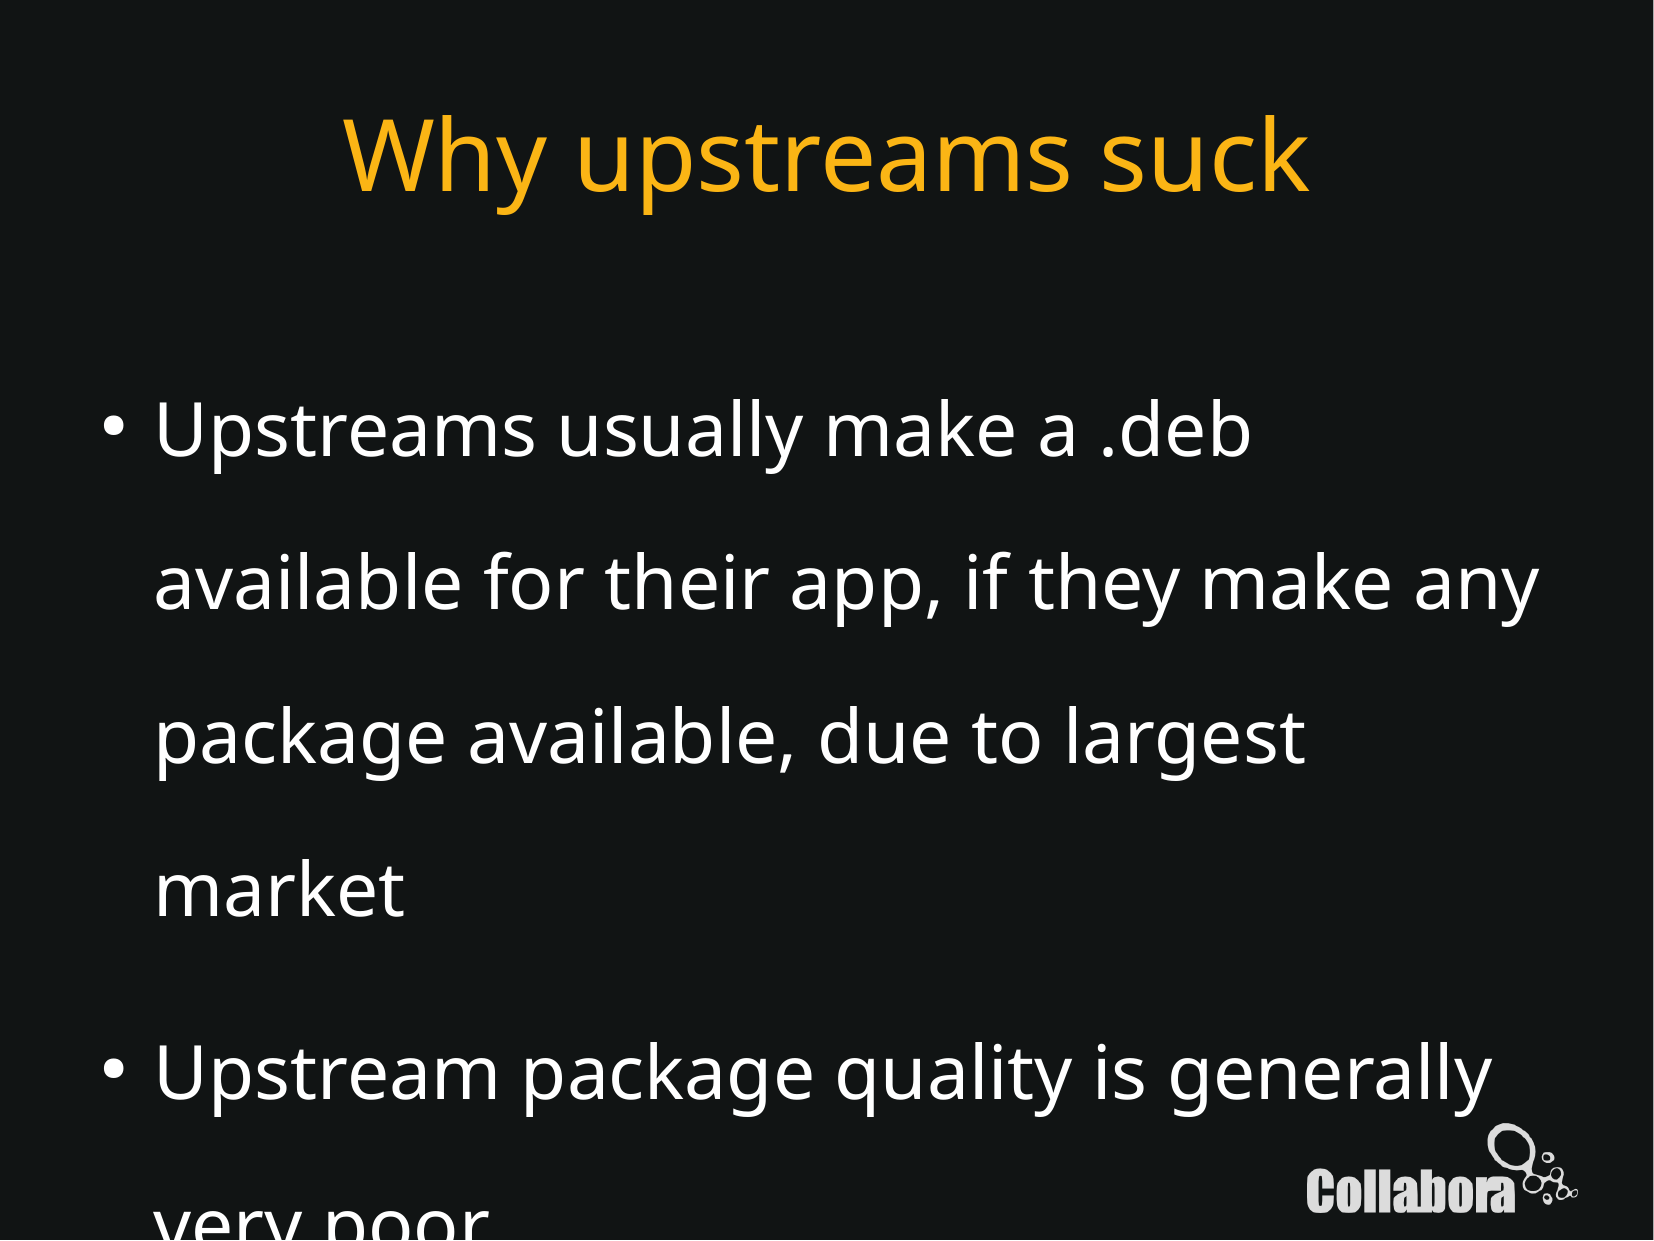

# Why upstreams suck
Upstreams usually make a .deb available for their app, if they make any package available, due to largest market
Upstream package quality is generally very poor
Users suffer as a result